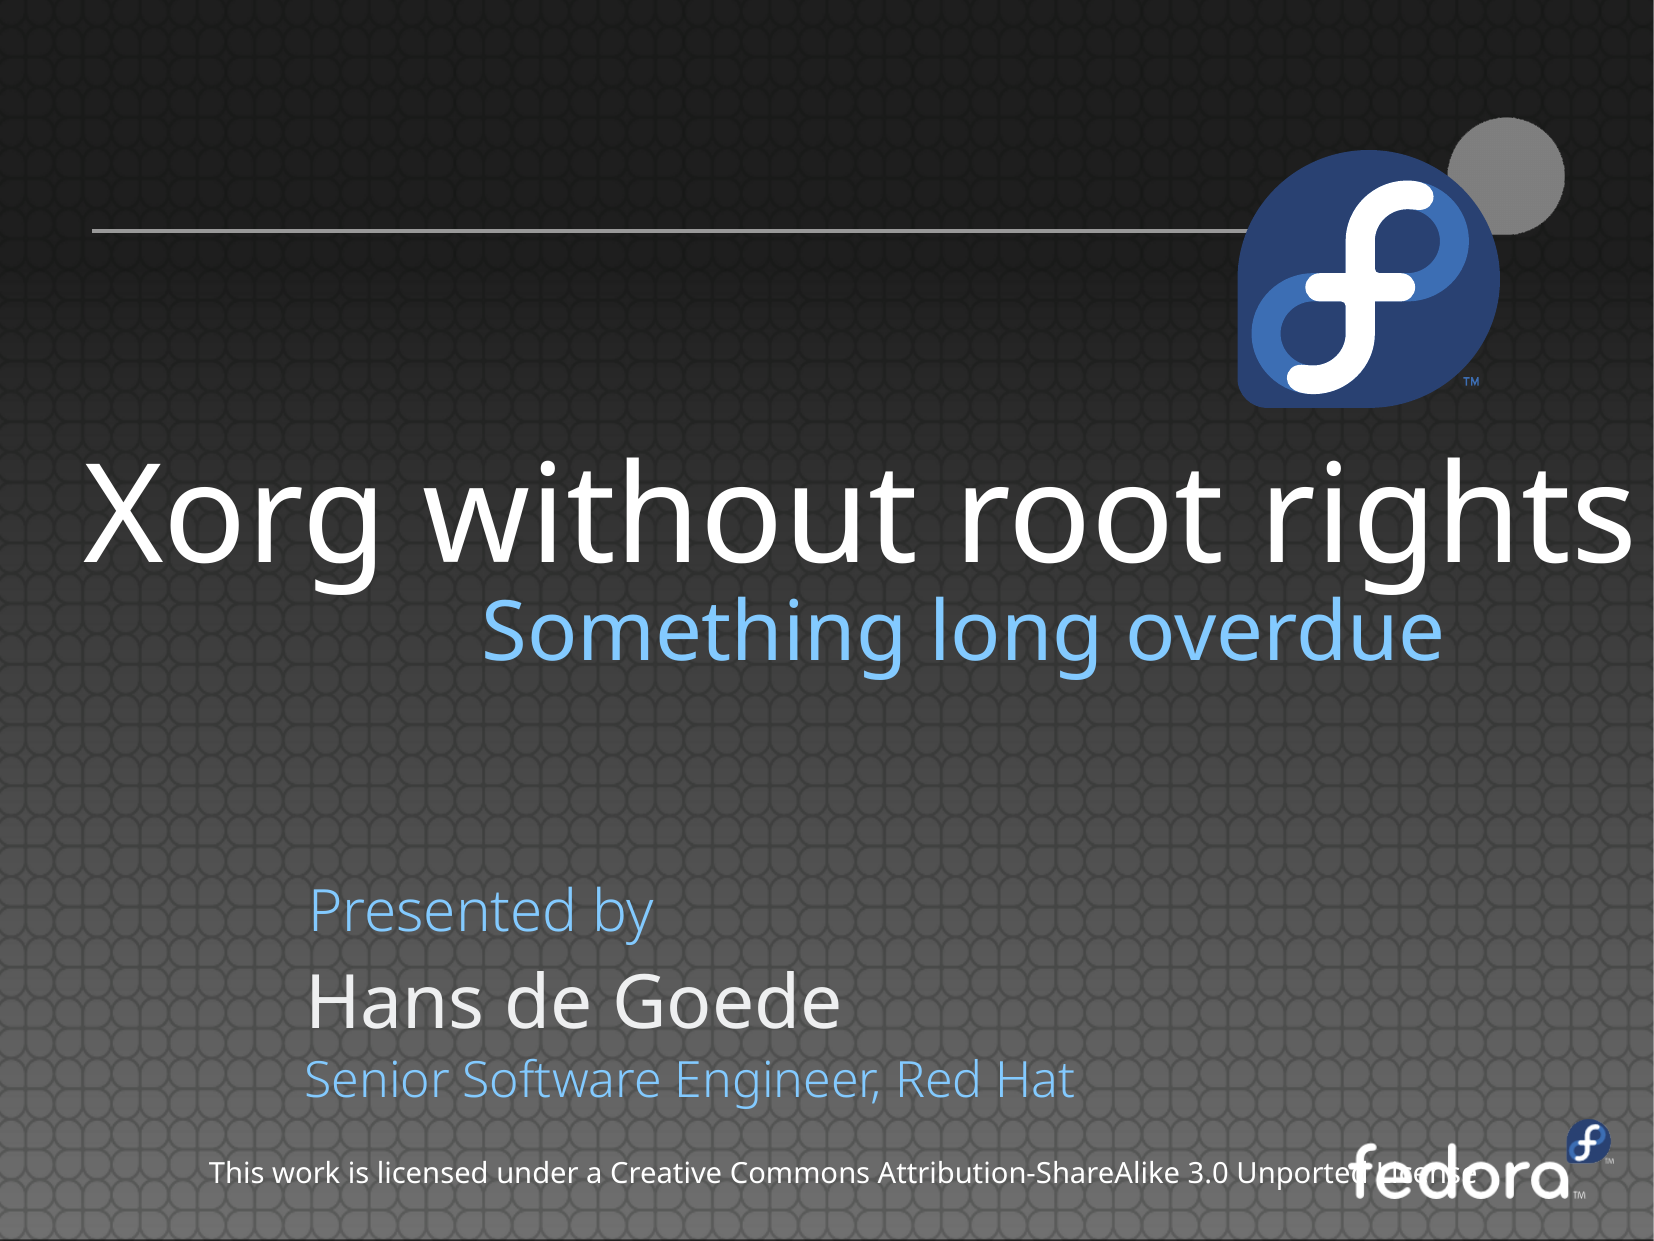

Xorg without root rights
# Something long overdue
Presented by
Hans de Goede
Senior Software Engineer, Red Hat
This work is licensed under a Creative Commons Attribution-ShareAlike 3.0 Unported License